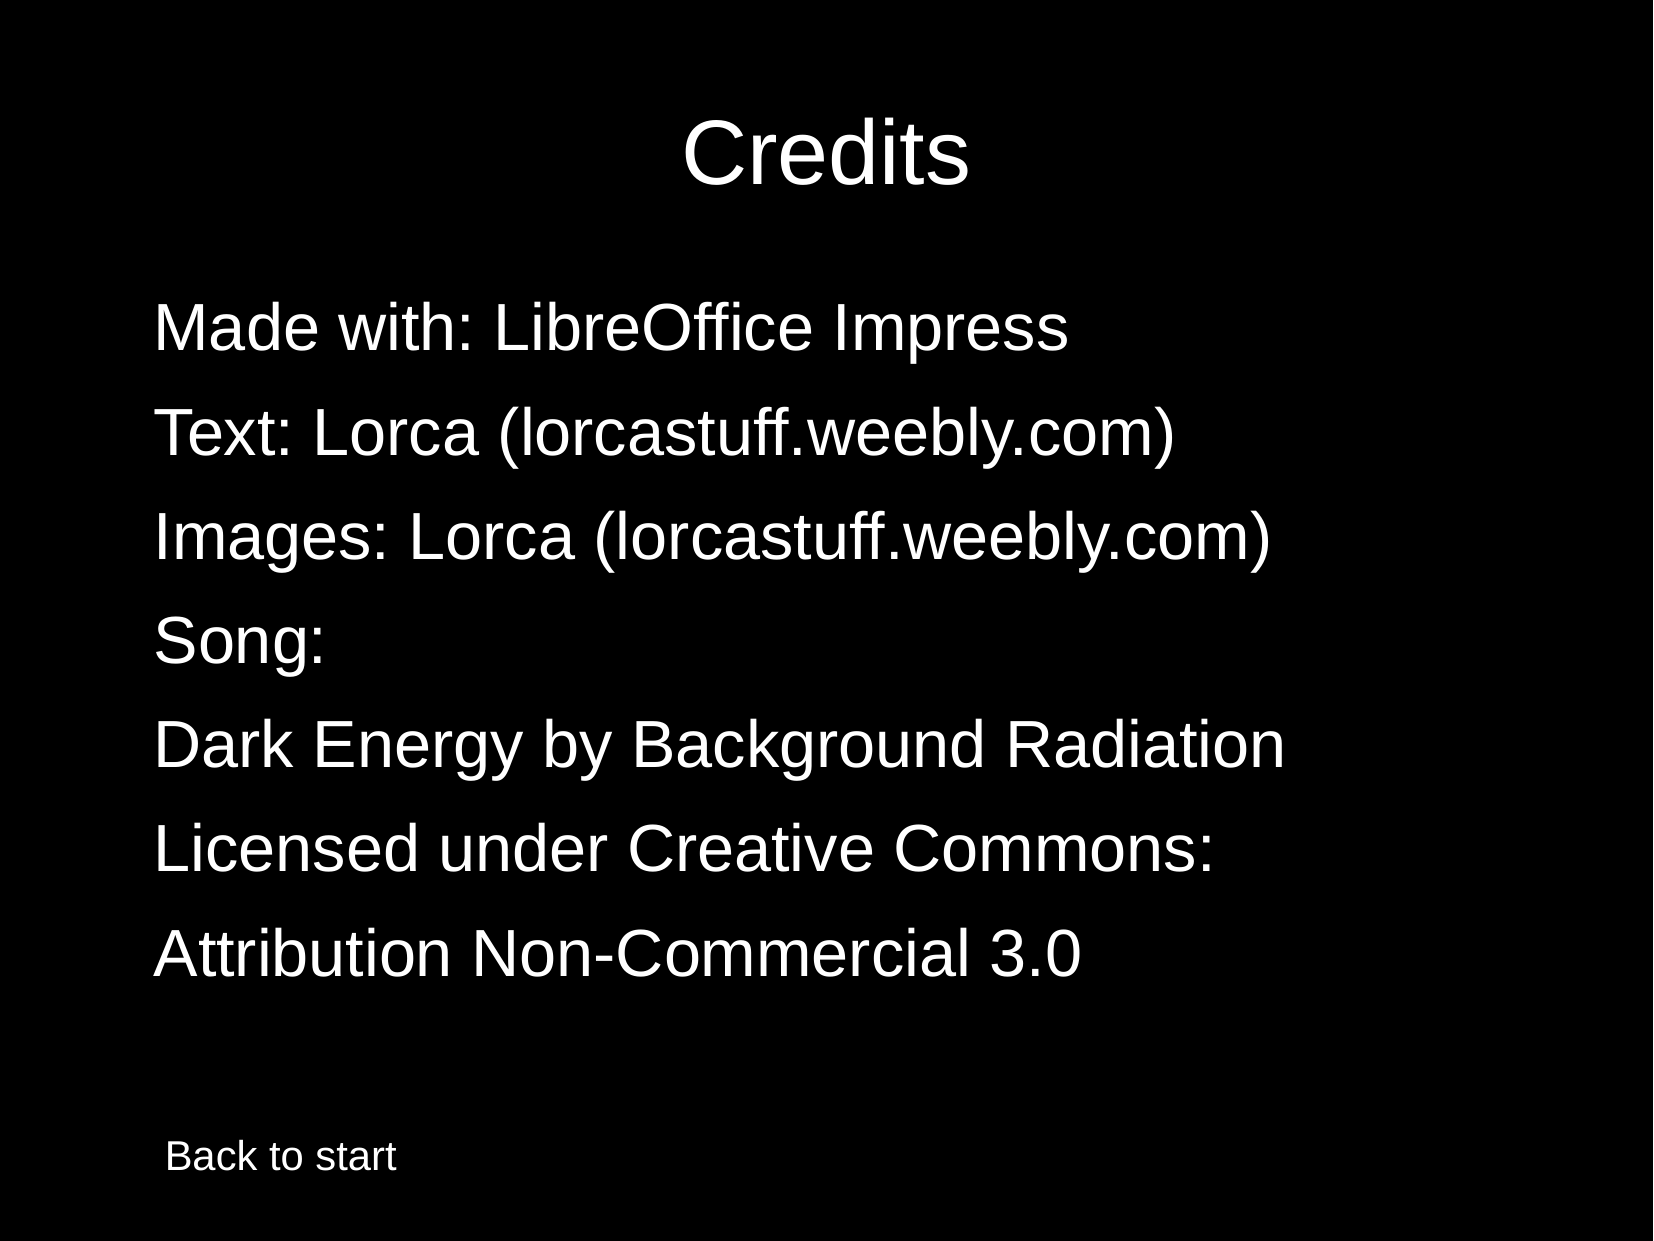

# Credits
Made with: LibreOffice Impress
Text: Lorca (lorcastuff.weebly.com)
Images: Lorca (lorcastuff.weebly.com)
Song:
Dark Energy by Background Radiation
Licensed under Creative Commons:
Attribution Non-Commercial 3.0
Back to start